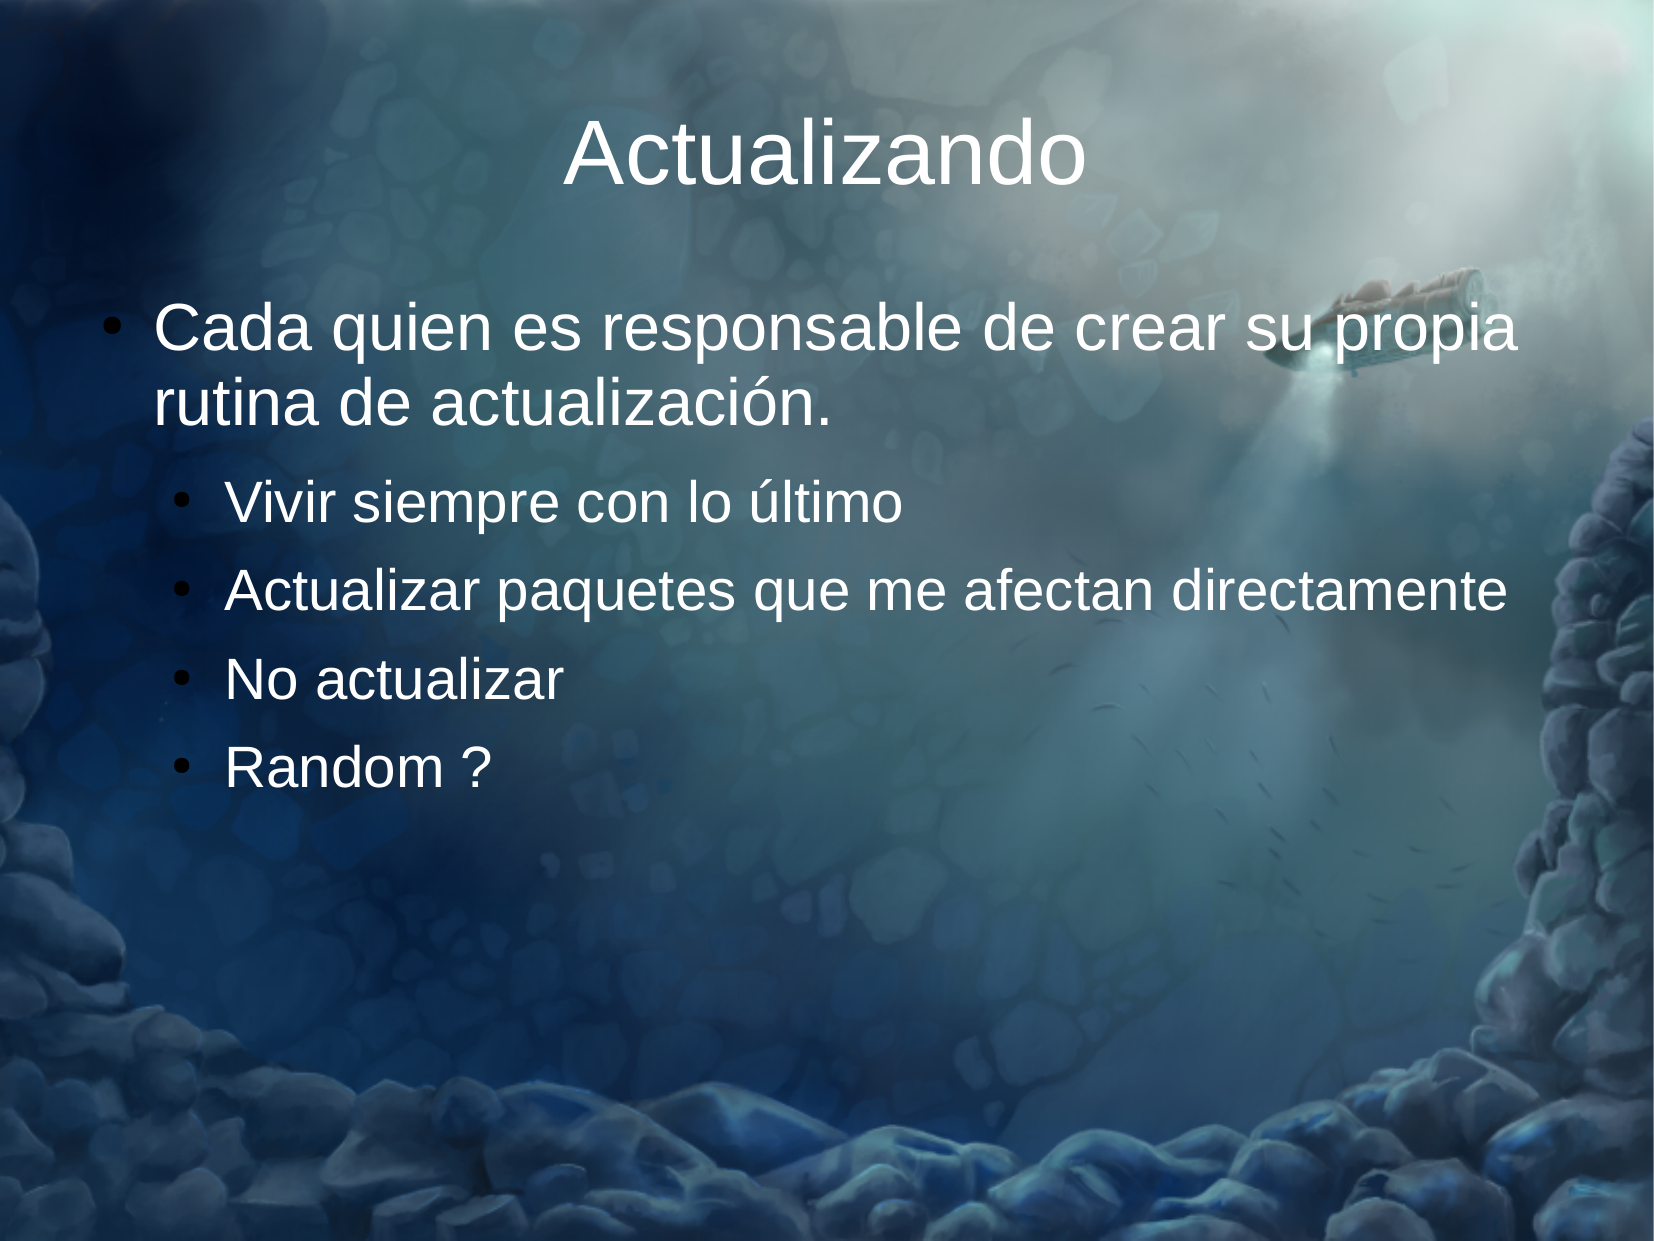

# Actualizando
Cada quien es responsable de crear su propia rutina de actualización.
Vivir siempre con lo último
Actualizar paquetes que me afectan directamente
No actualizar
Random ?